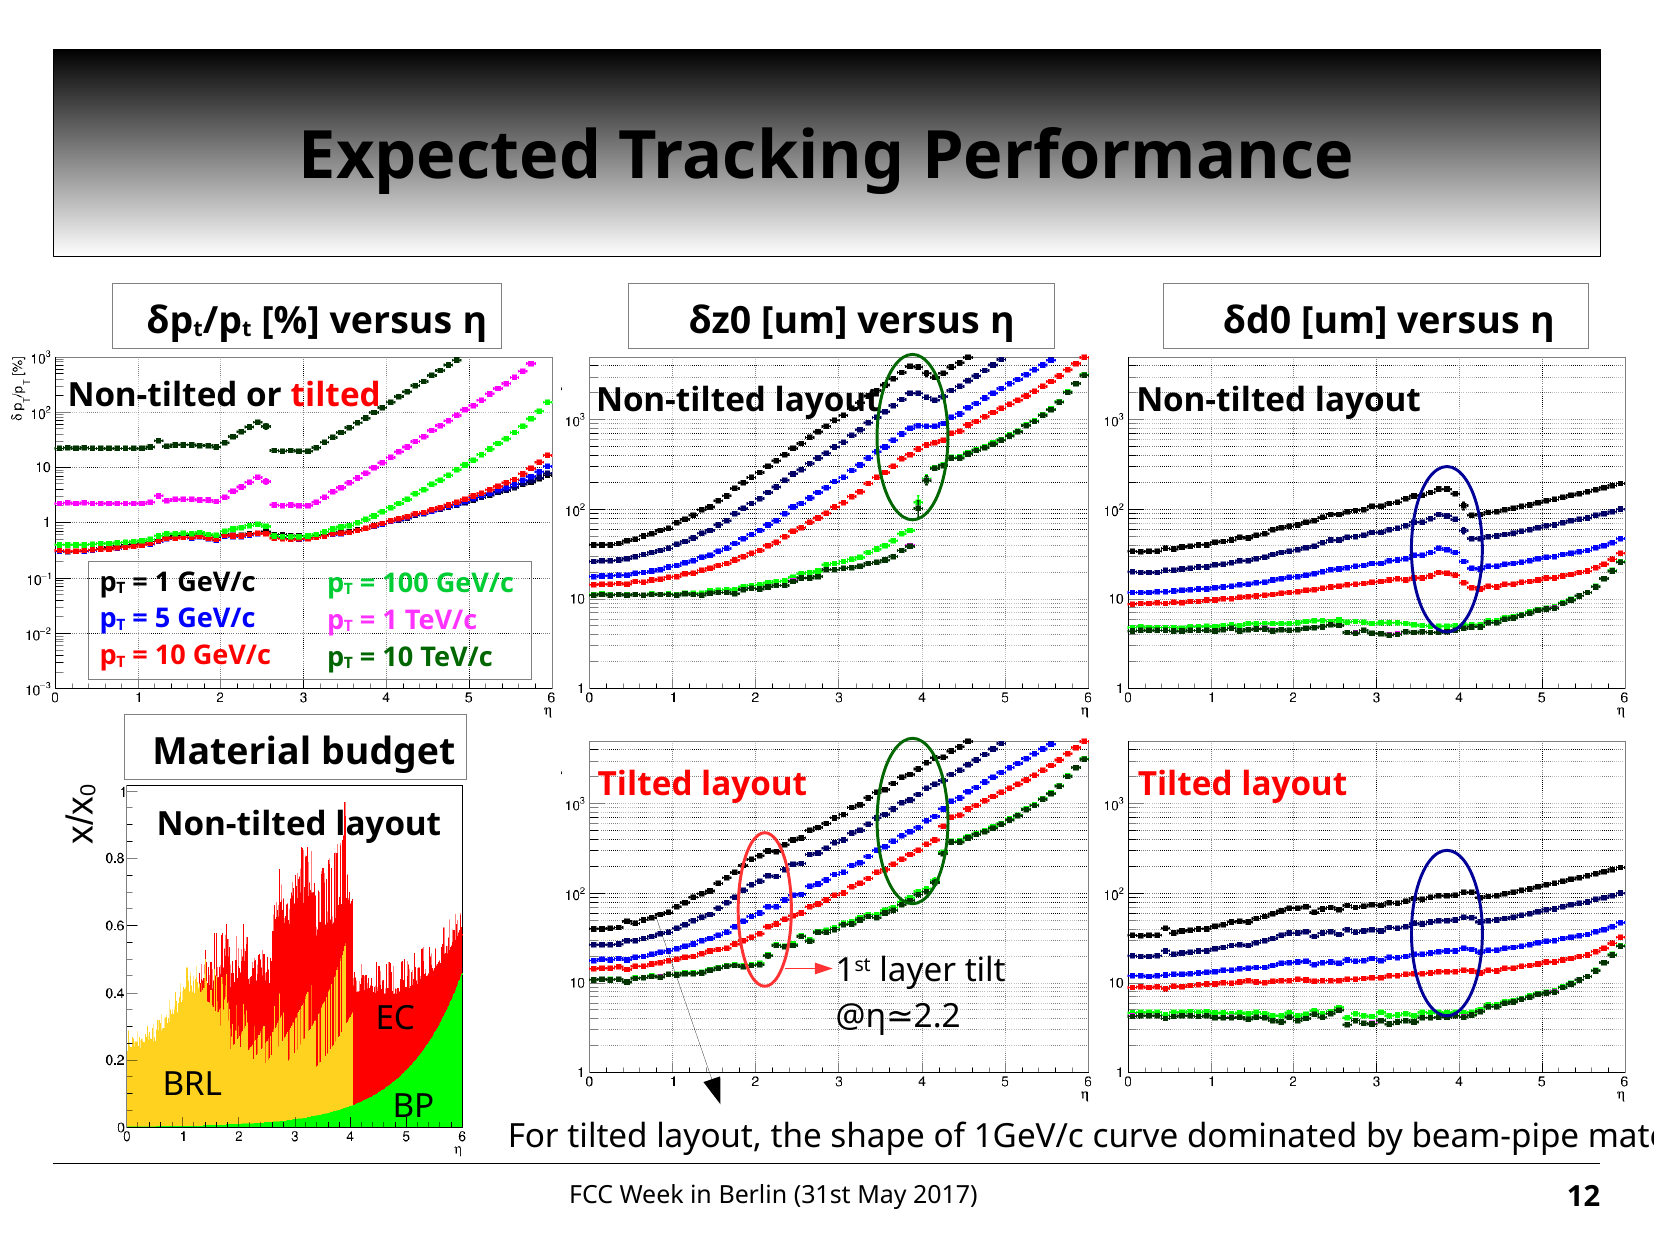

# Expected Tracking Performance
δpt/pt [%] versus η
δz0 [um] versus η
δd0 [um] versus η
Non-tilted or tilted
Non-tilted layout
Non-tilted layout
Non-tilted layout
pT = 1 GeV/c
pT = 5 GeV/c
pT = 10 GeV/c
pT = 100 GeV/c
pT = 1 TeV/c
pT = 10 TeV/c
δd0
Material budget
Tilted layout
Tilted layout
x/x0
Non-tilted layout
1st layer tilt @η≃2.2
EC
BRL
BP
For tilted layout, the shape of 1GeV/c curve dominated by beam-pipe material!
12
FCC Week in Berlin (31st May 2017)